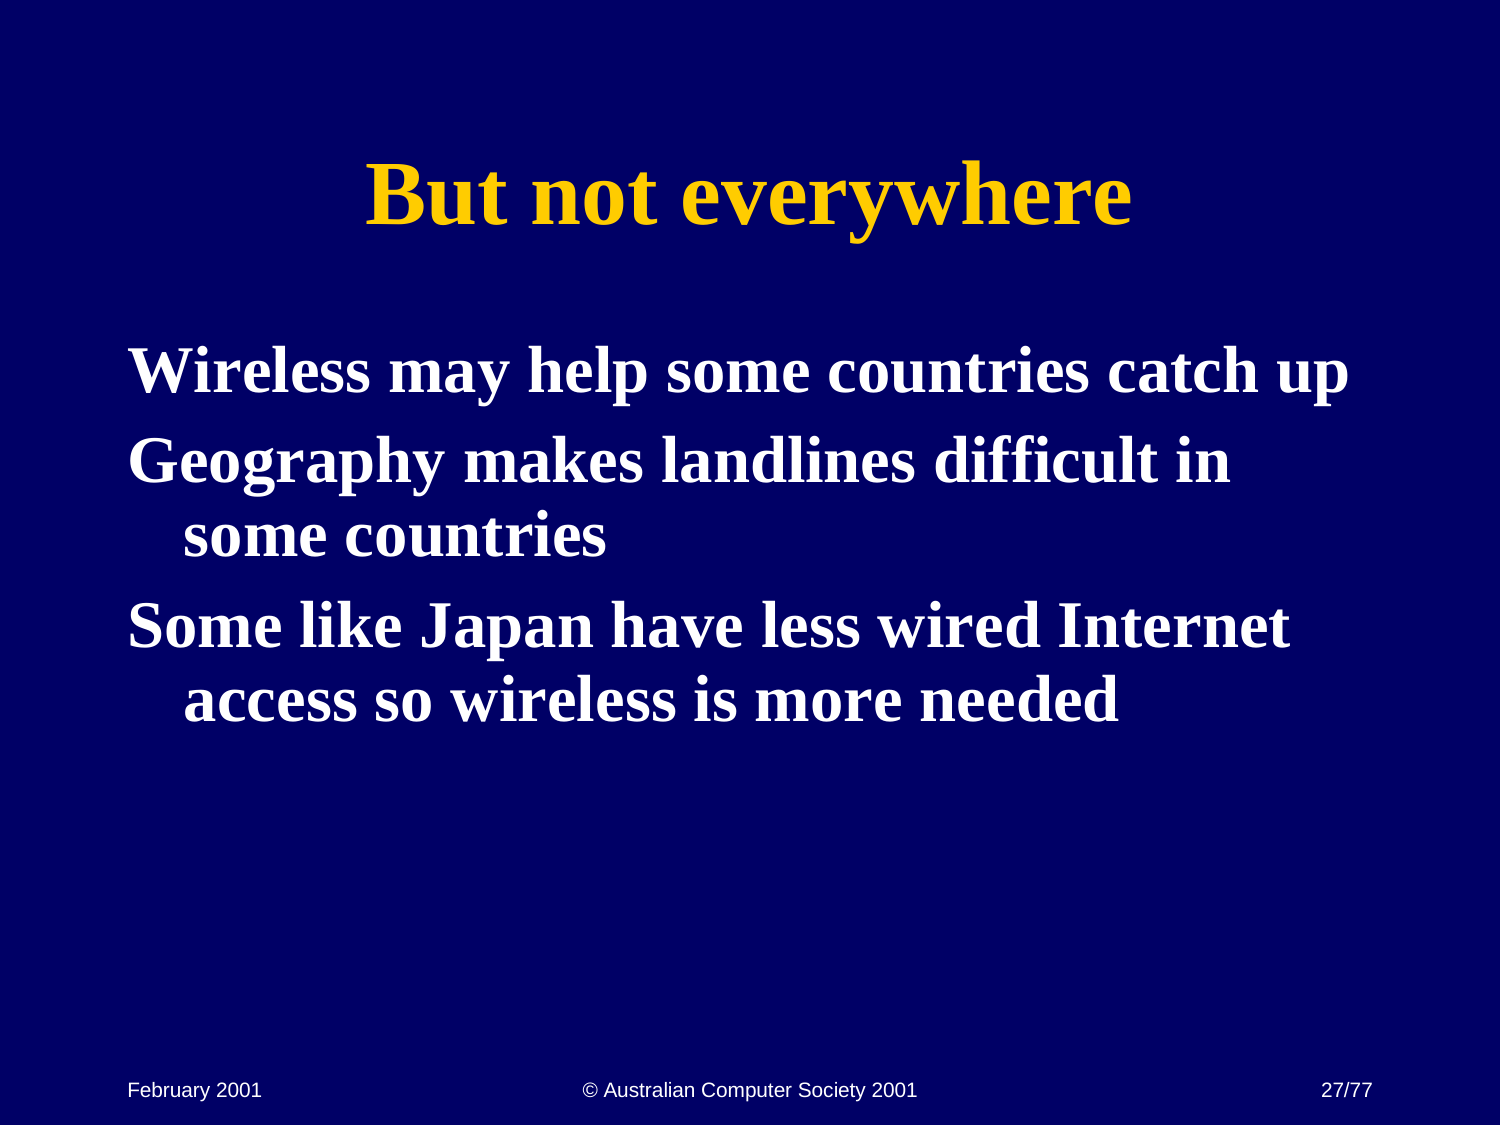

# But not everywhere
Wireless may help some countries catch up
Geography makes landlines difficult in some countries
Some like Japan have less wired Internet access so wireless is more needed
February 2001
© Australian Computer Society 2001
27